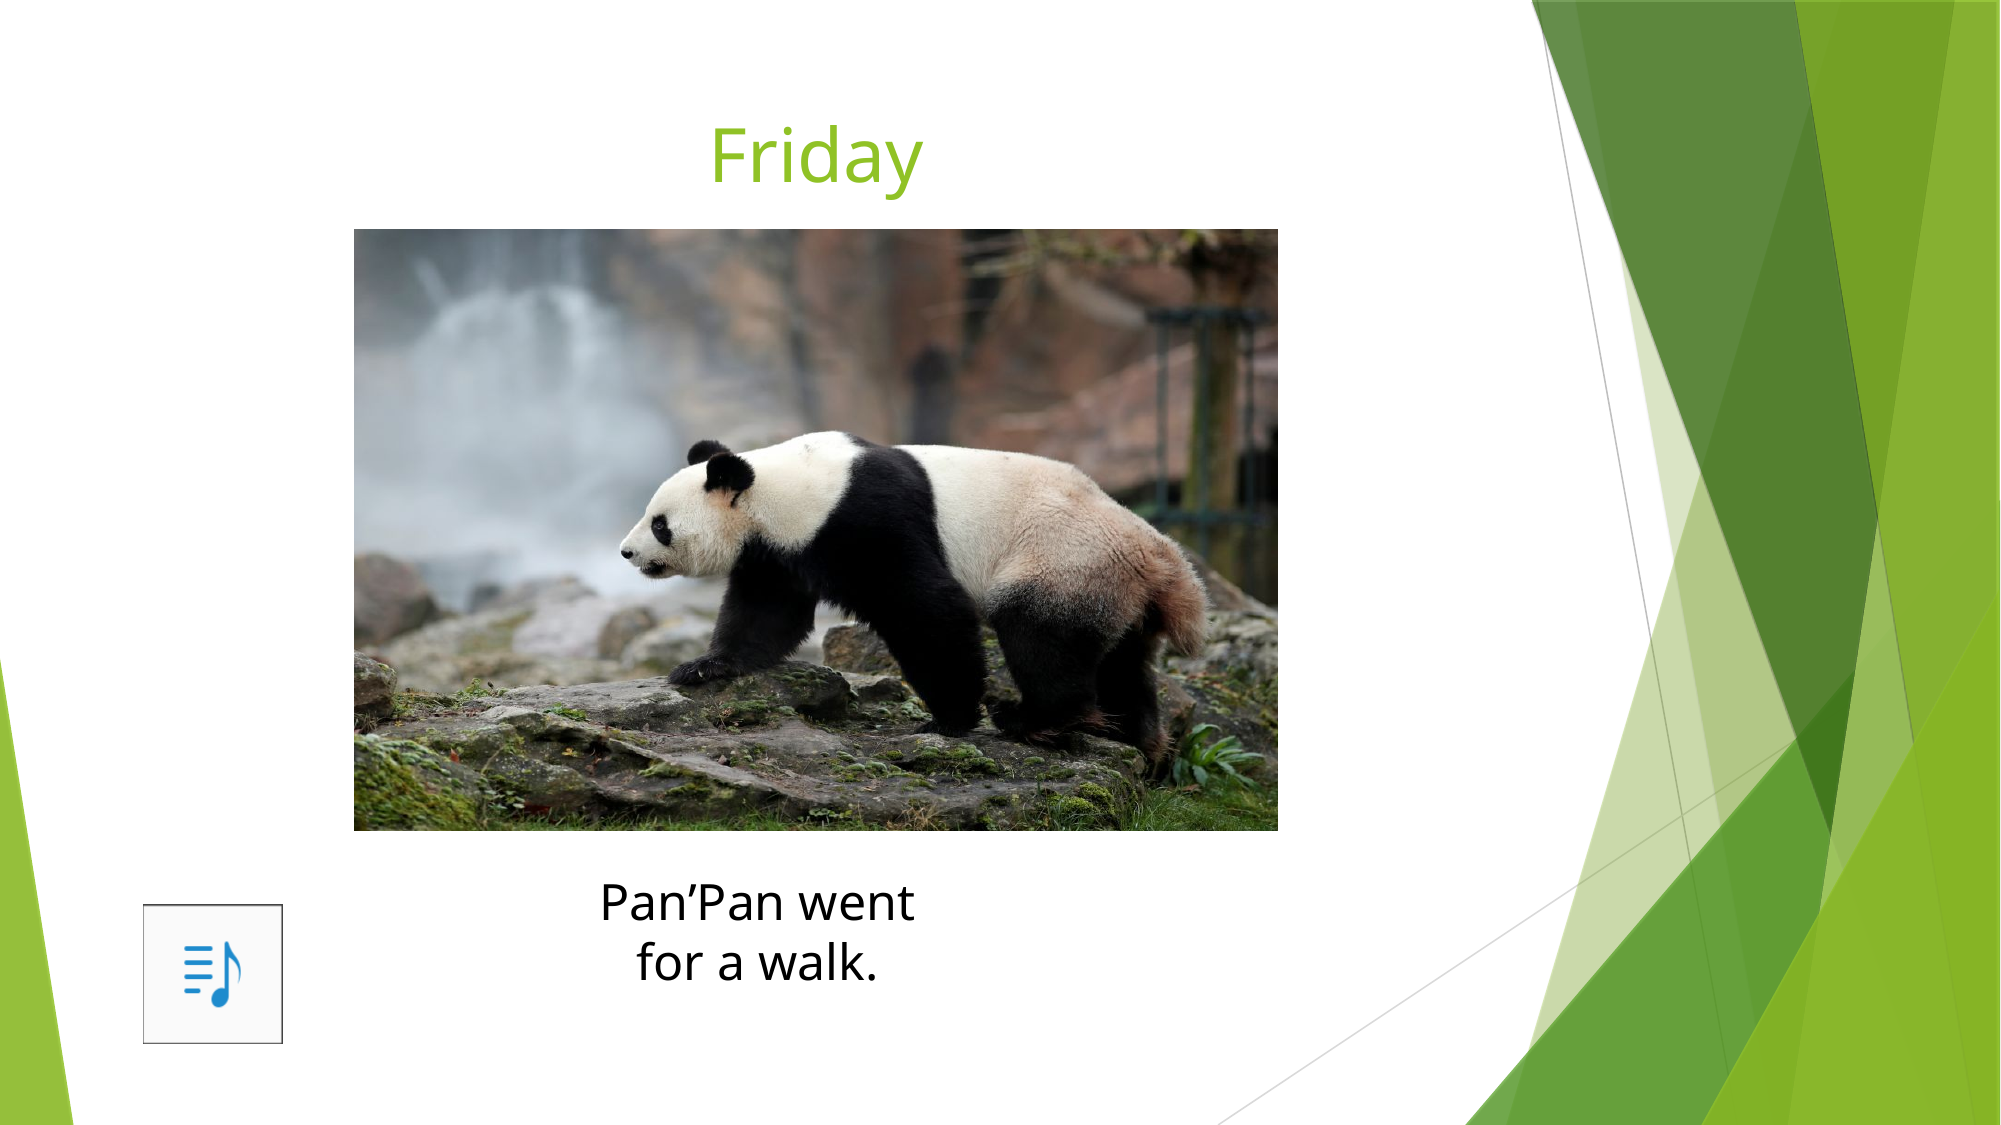

# Friday
Pan’Pan went for a walk.